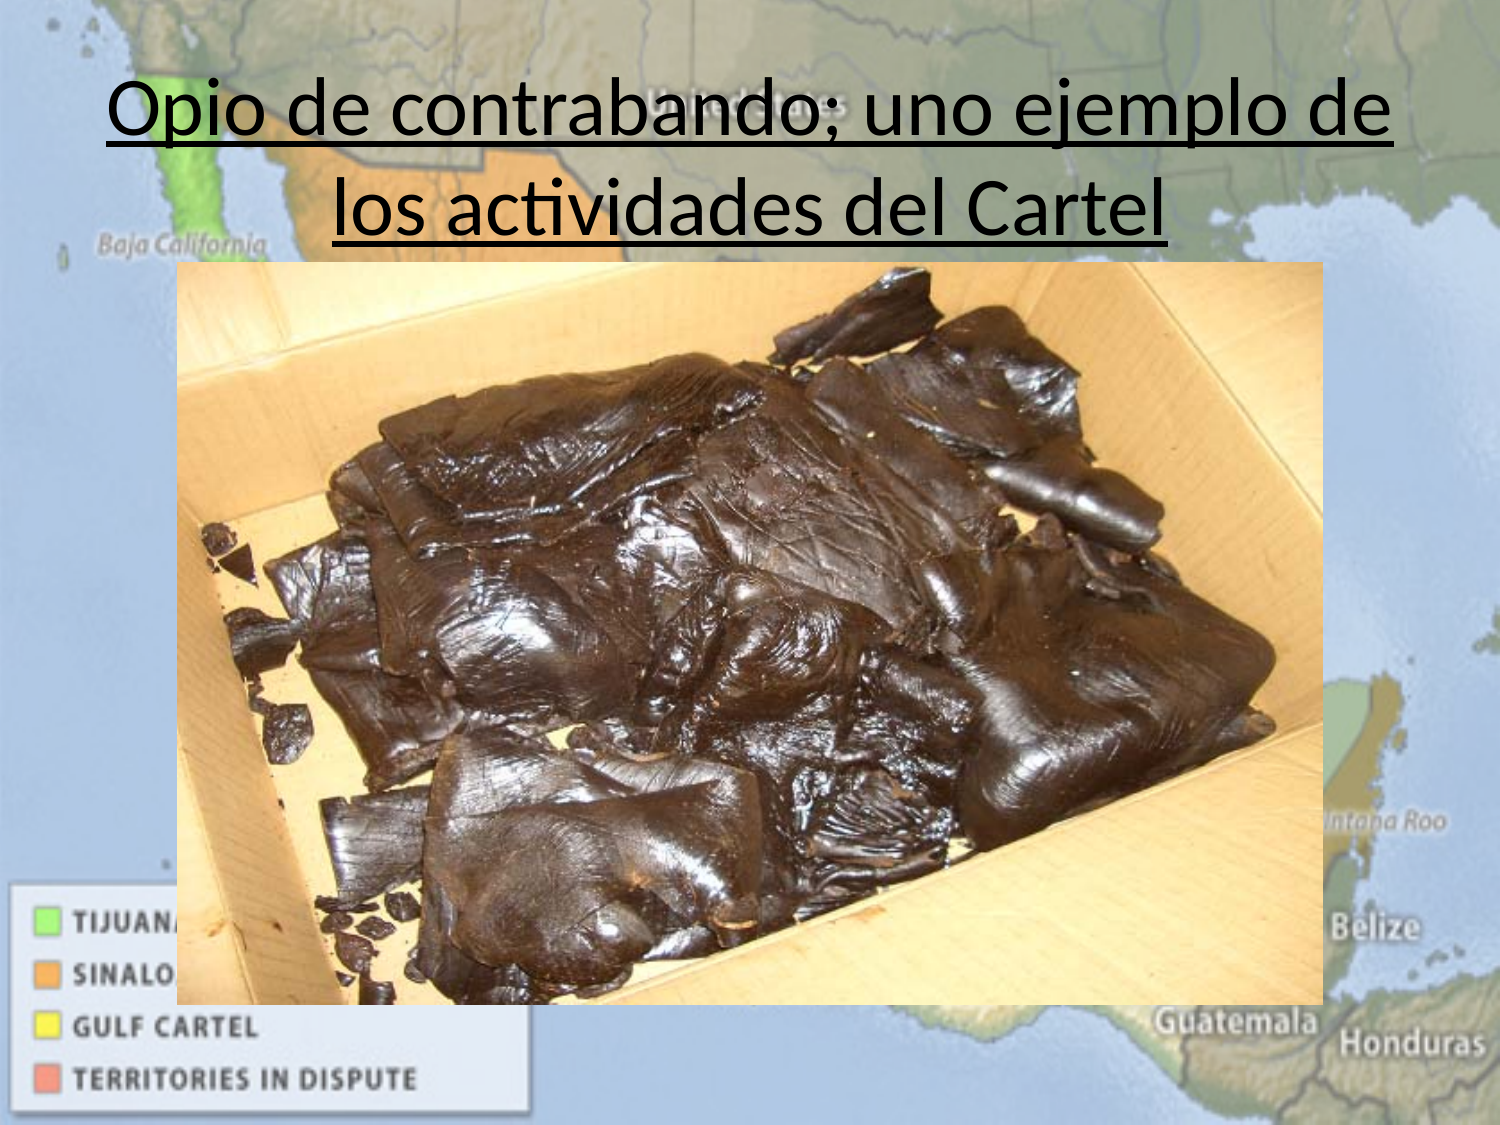

# Opio de contrabando; uno ejemplo de los actividades del Cartel